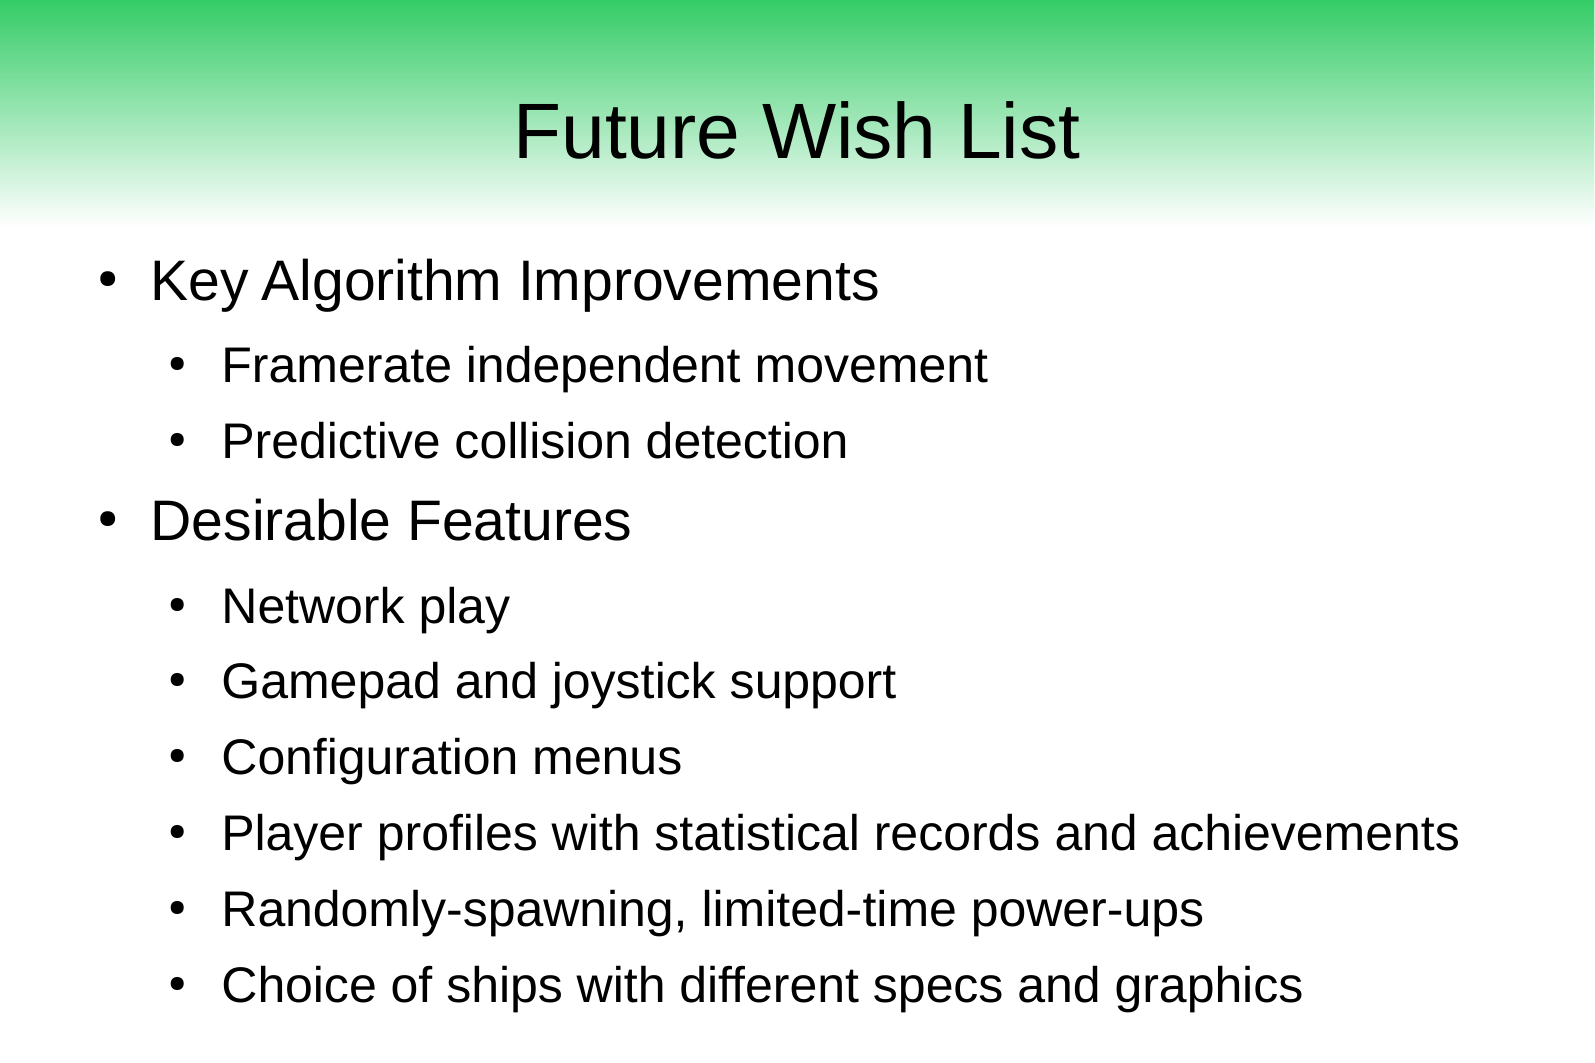

# Future Wish List
Key Algorithm Improvements
Framerate independent movement
Predictive collision detection
Desirable Features
Network play
Gamepad and joystick support
Configuration menus
Player profiles with statistical records and achievements
Randomly-spawning, limited-time power-ups
Choice of ships with different specs and graphics